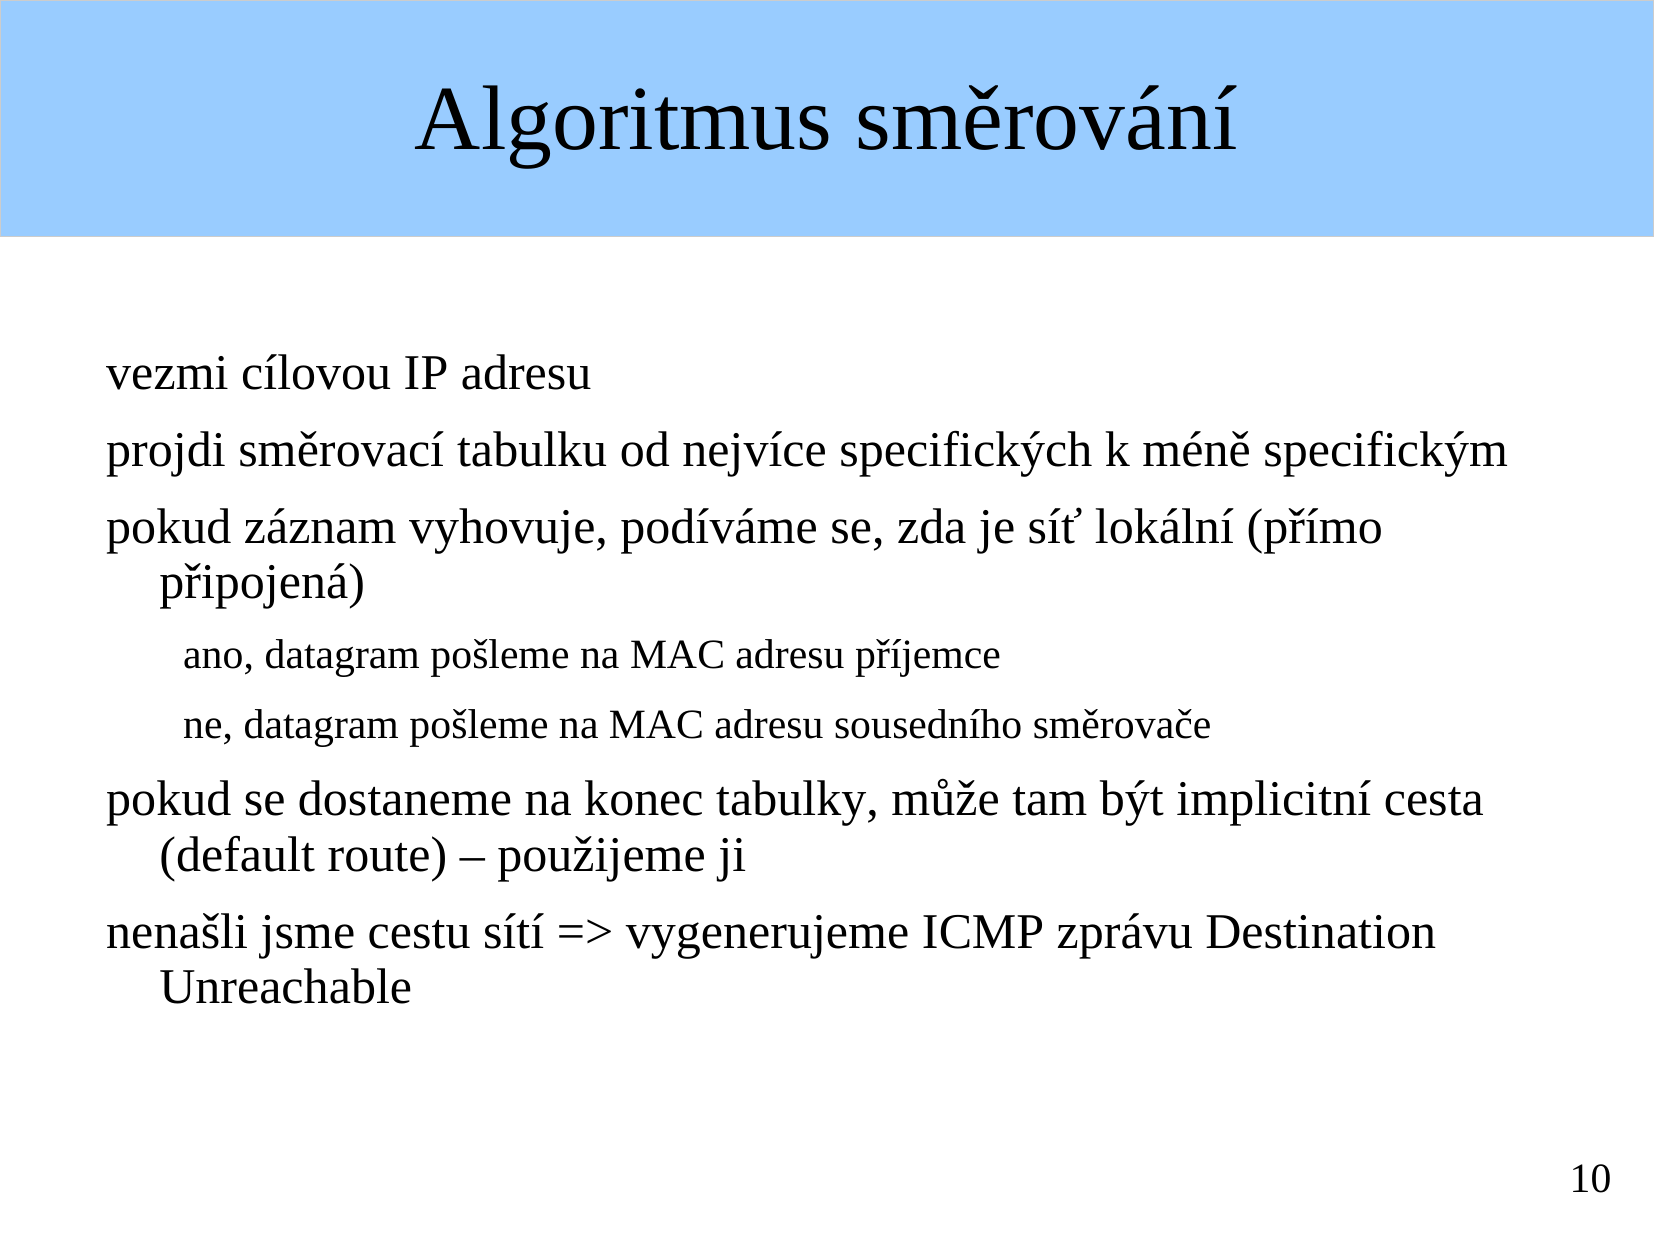

# Algoritmus směrování
vezmi cílovou IP adresu
projdi směrovací tabulku od nejvíce specifických k méně specifickým
pokud záznam vyhovuje, podíváme se, zda je síť lokální (přímo připojená)
ano, datagram pošleme na MAC adresu příjemce
ne, datagram pošleme na MAC adresu sousedního směrovače
pokud se dostaneme na konec tabulky, může tam být implicitní cesta (default route) – použijeme ji
nenašli jsme cestu sítí => vygenerujeme ICMP zprávu Destination Unreachable